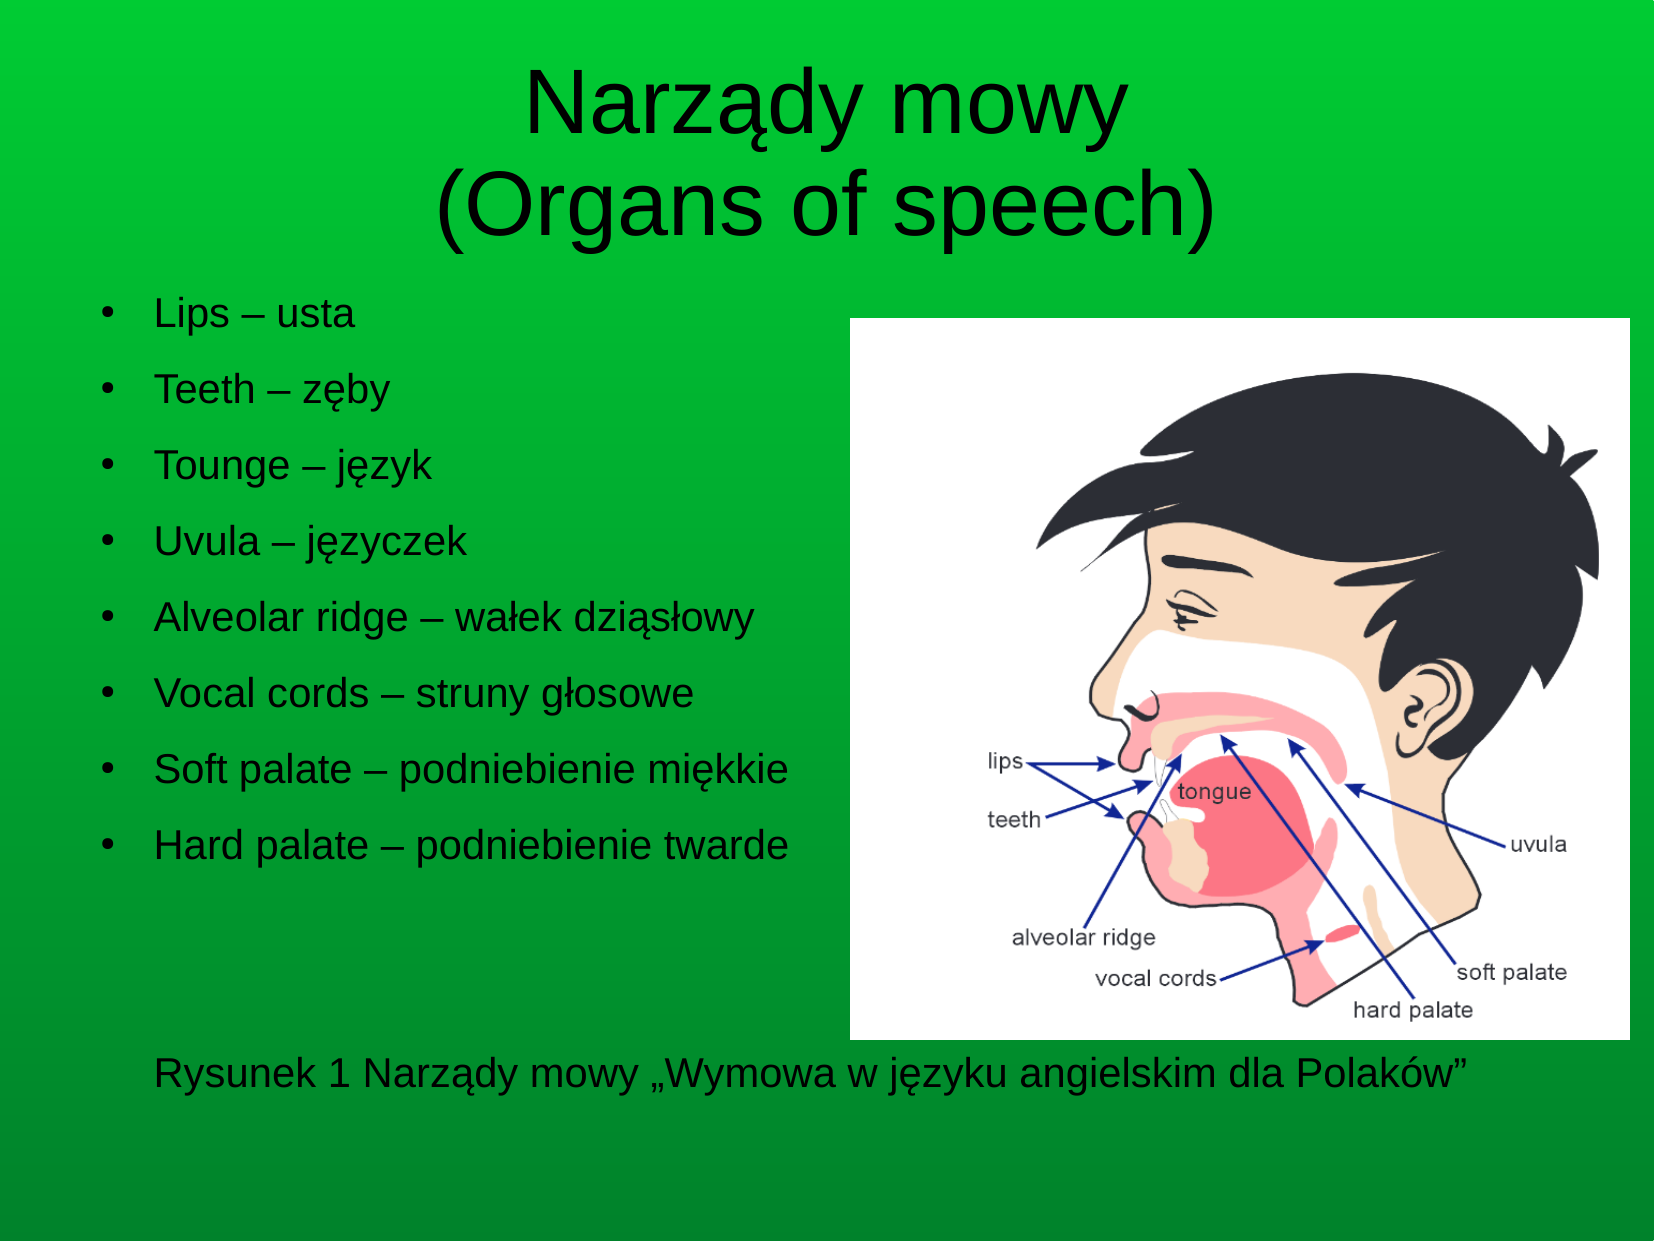

# Narządy mowy (Organs of speech)
Lips – usta
Teeth – zęby
Tounge – język
Uvula – języczek
Alveolar ridge – wałek dziąsłowy
Vocal cords – struny głosowe
Soft palate – podniebienie miękkie
Hard palate – podniebienie twarde
Rysunek 1 Narządy mowy „Wymowa w języku angielskim dla Polaków”